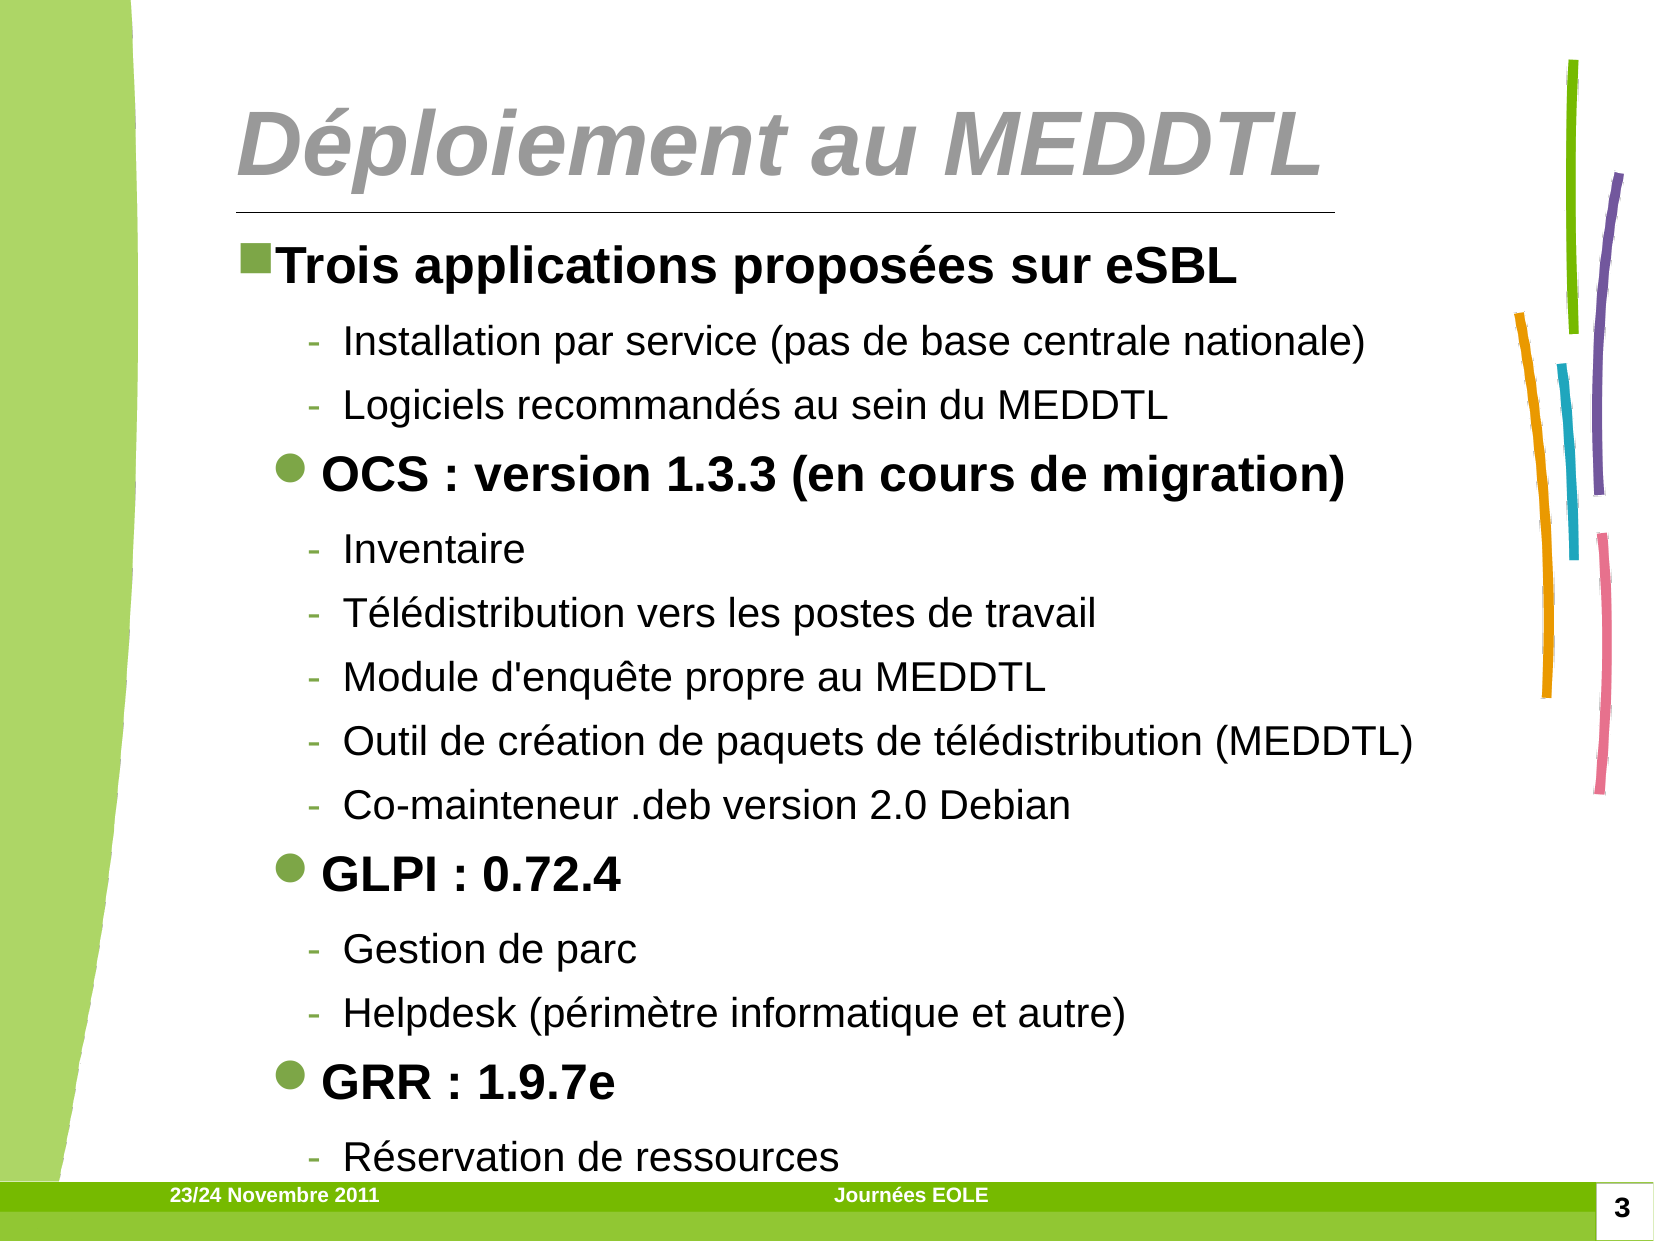

# Déploiement au MEDDTL
Trois applications proposées sur eSBL
Installation par service (pas de base centrale nationale)
Logiciels recommandés au sein du MEDDTL
OCS : version 1.3.3 (en cours de migration)
Inventaire
Télédistribution vers les postes de travail
Module d'enquête propre au MEDDTL
Outil de création de paquets de télédistribution (MEDDTL)
Co-mainteneur .deb version 2.0 Debian
GLPI : 0.72.4
Gestion de parc
Helpdesk (périmètre informatique et autre)
GRR : 1.9.7e
Réservation de ressources